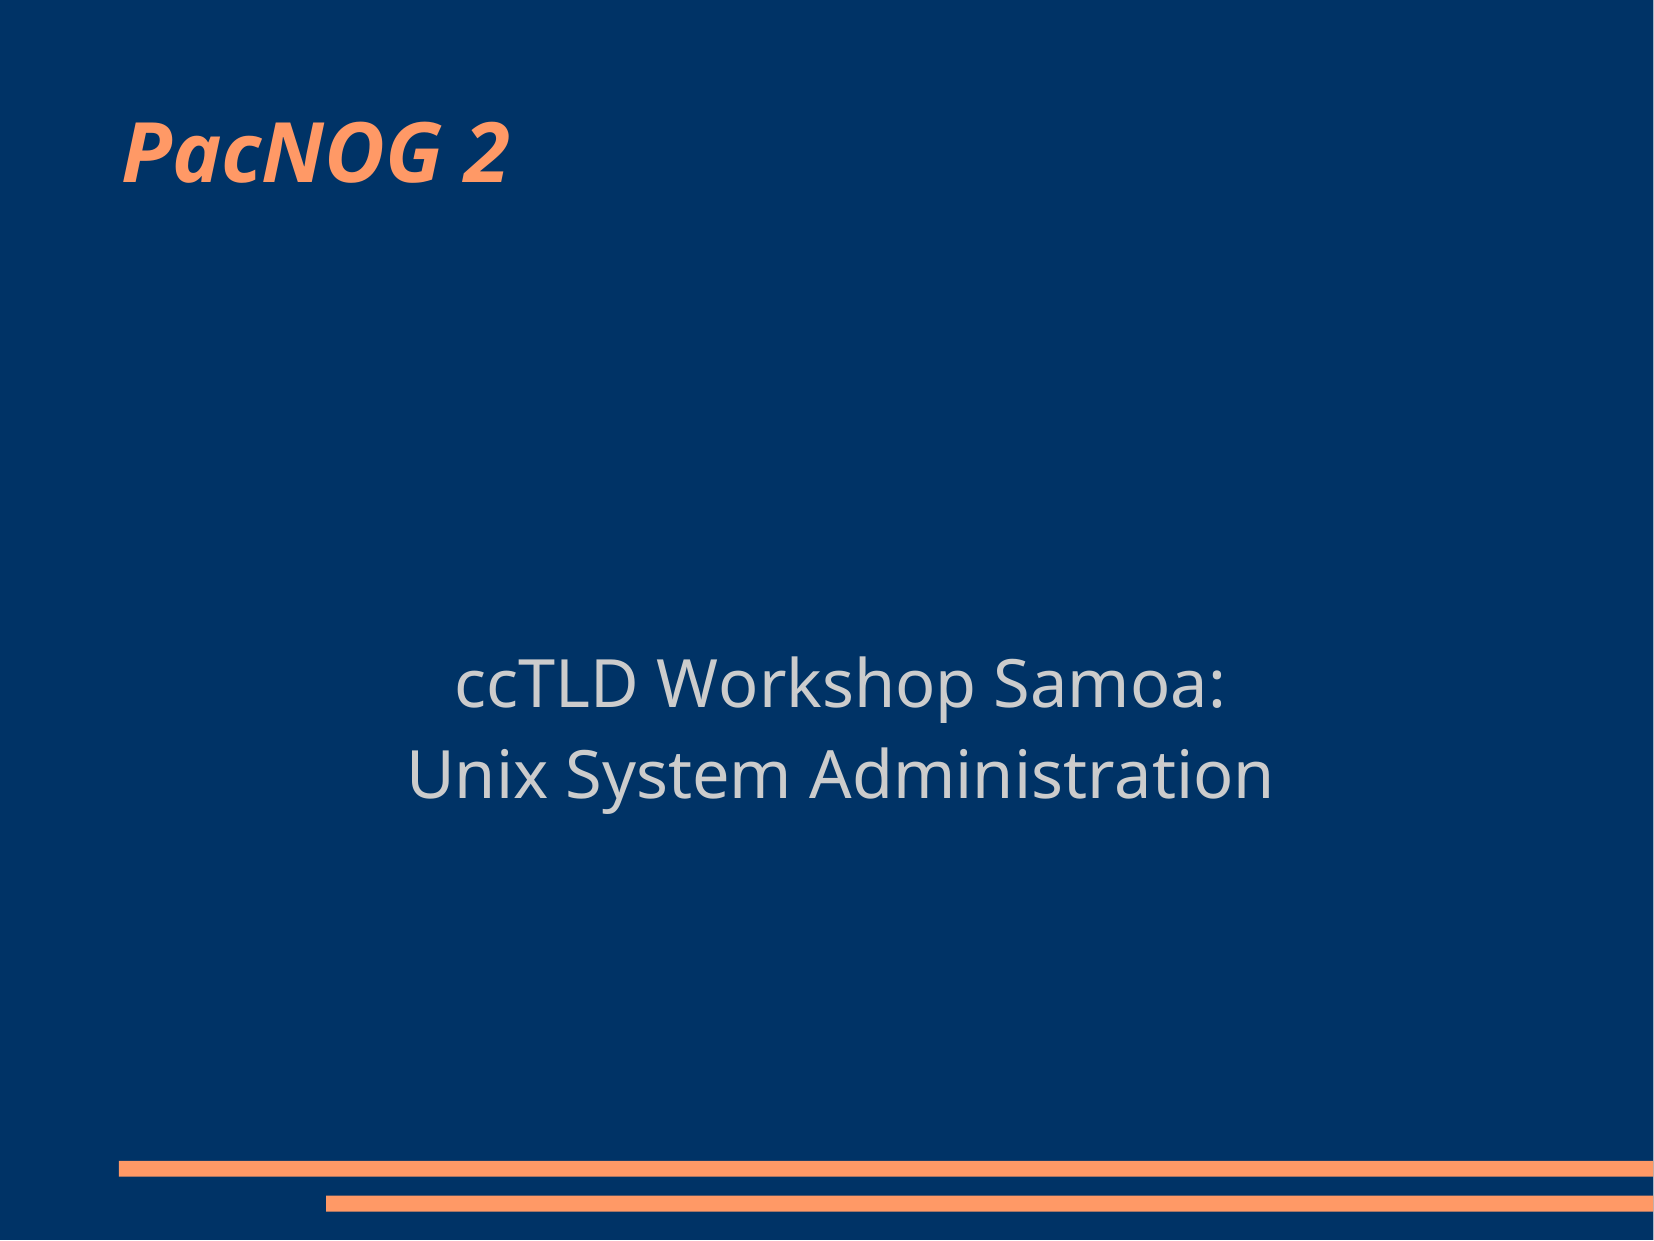

# PacNOG 2
ccTLD Workshop Samoa:
Unix System Administration